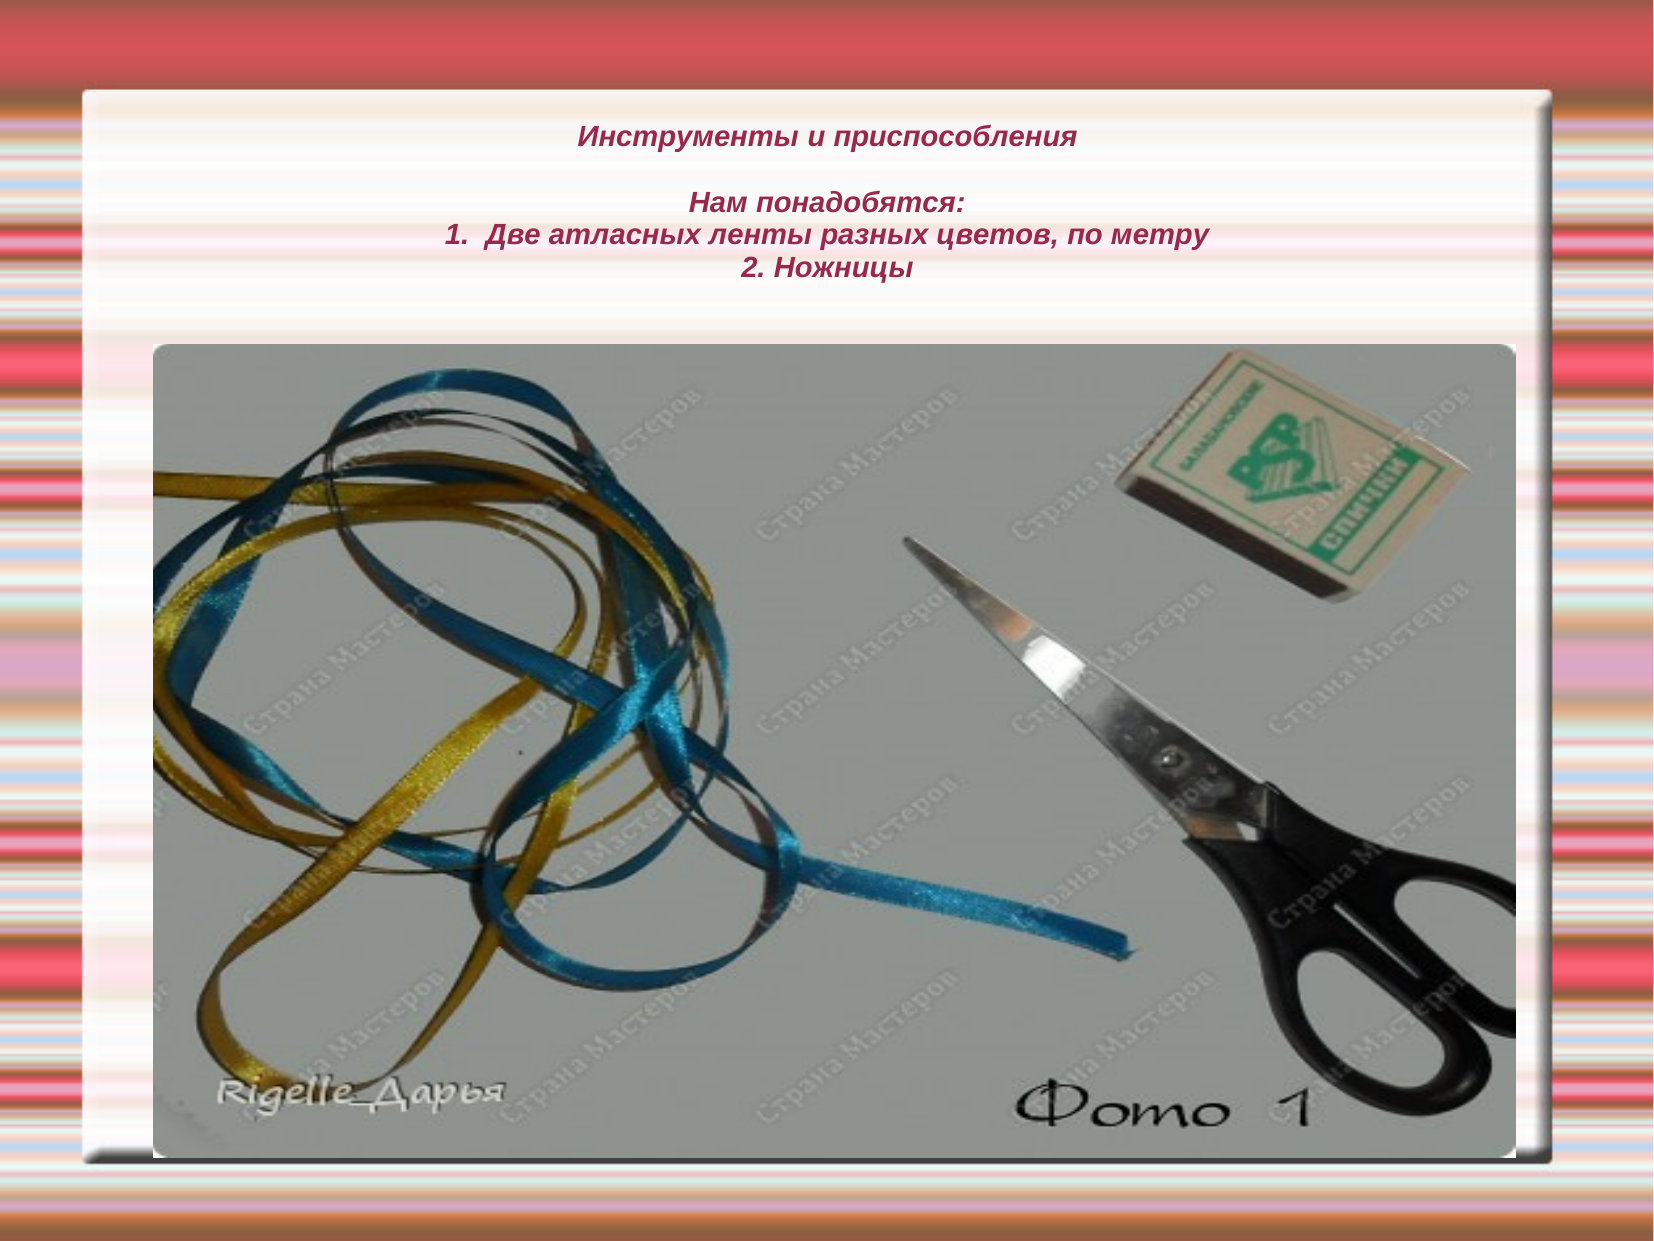

# Инструменты и приспособления Нам понадобятся: 1. Две атласных ленты разных цветов, по метру 2. Ножницы